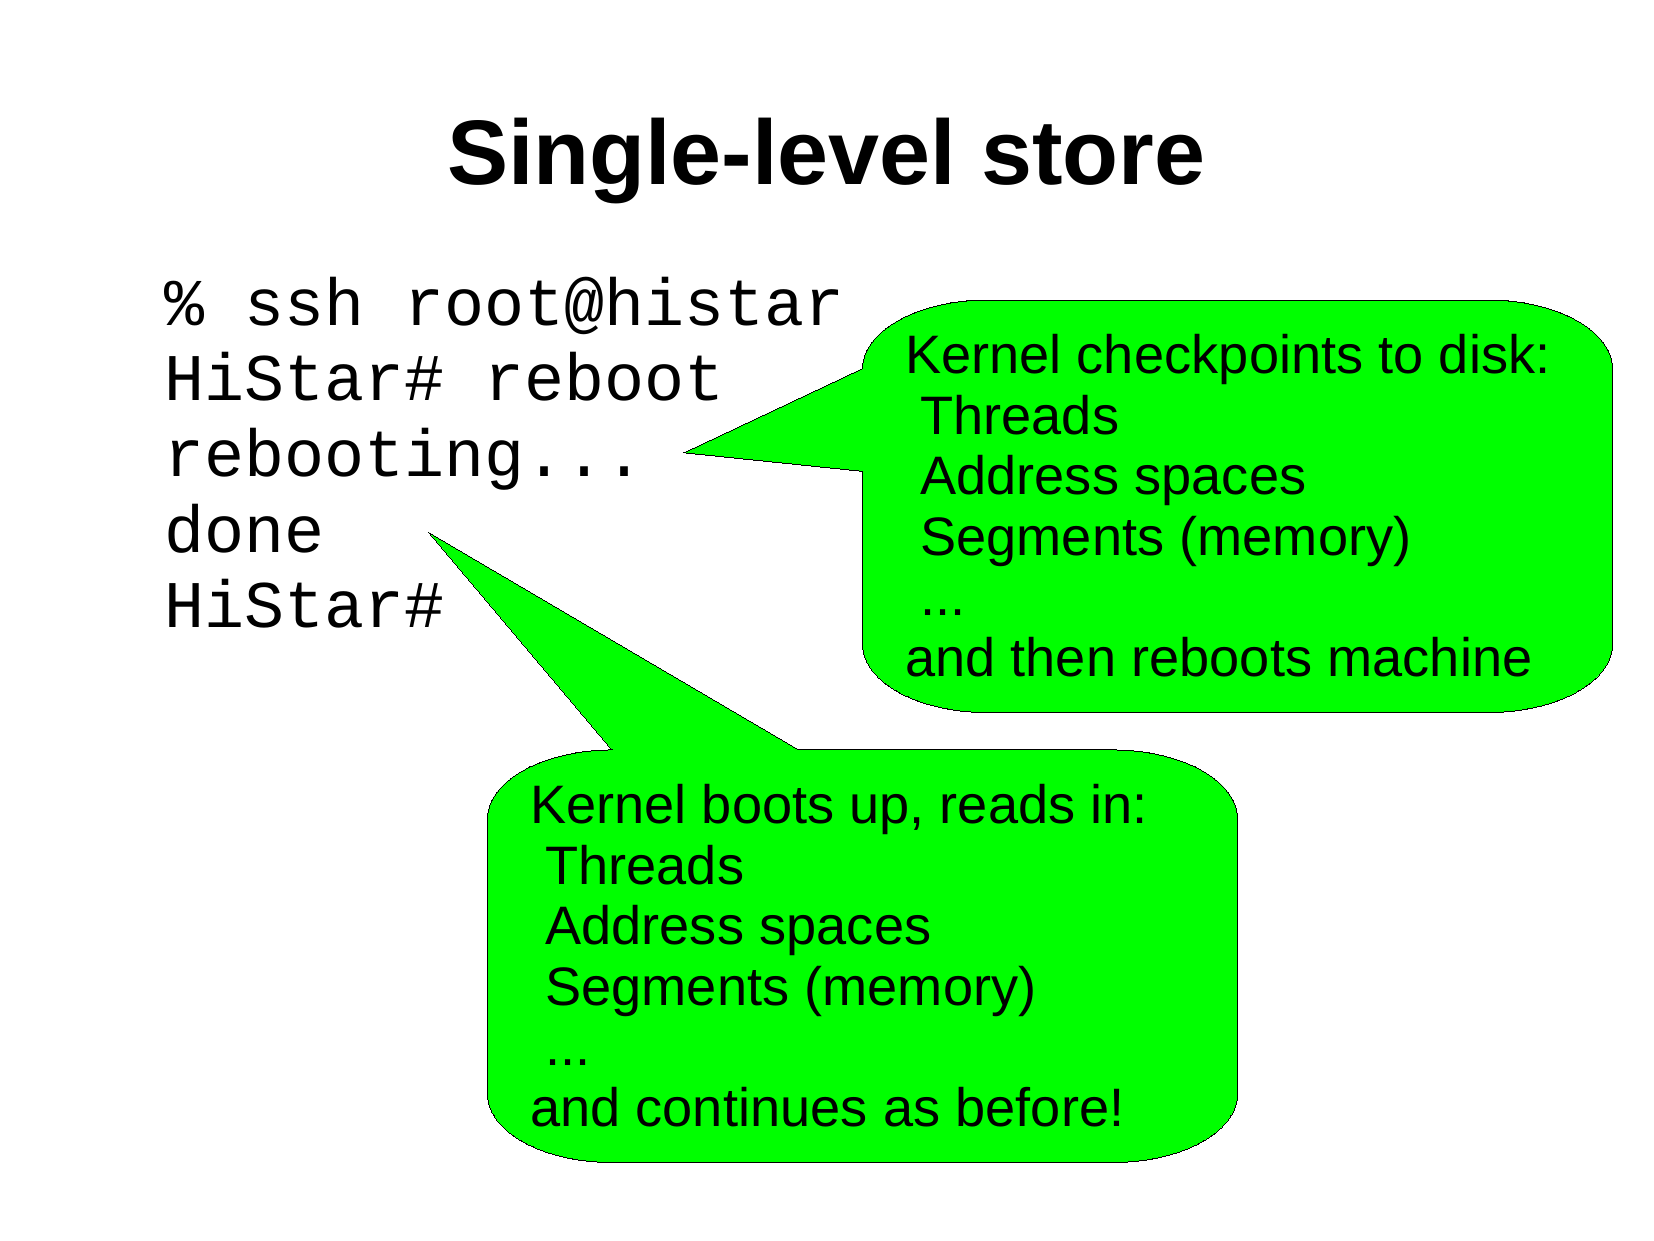

# Single-level store
% ssh root@histar
HiStar# reboot
rebooting...
done
HiStar#
Kernel checkpoints to disk:
 Threads
 Address spaces
 Segments (memory)
 ...
and then reboots machine
Kernel boots up, reads in:
 Threads
 Address spaces
 Segments (memory)
 ...
and continues as before!